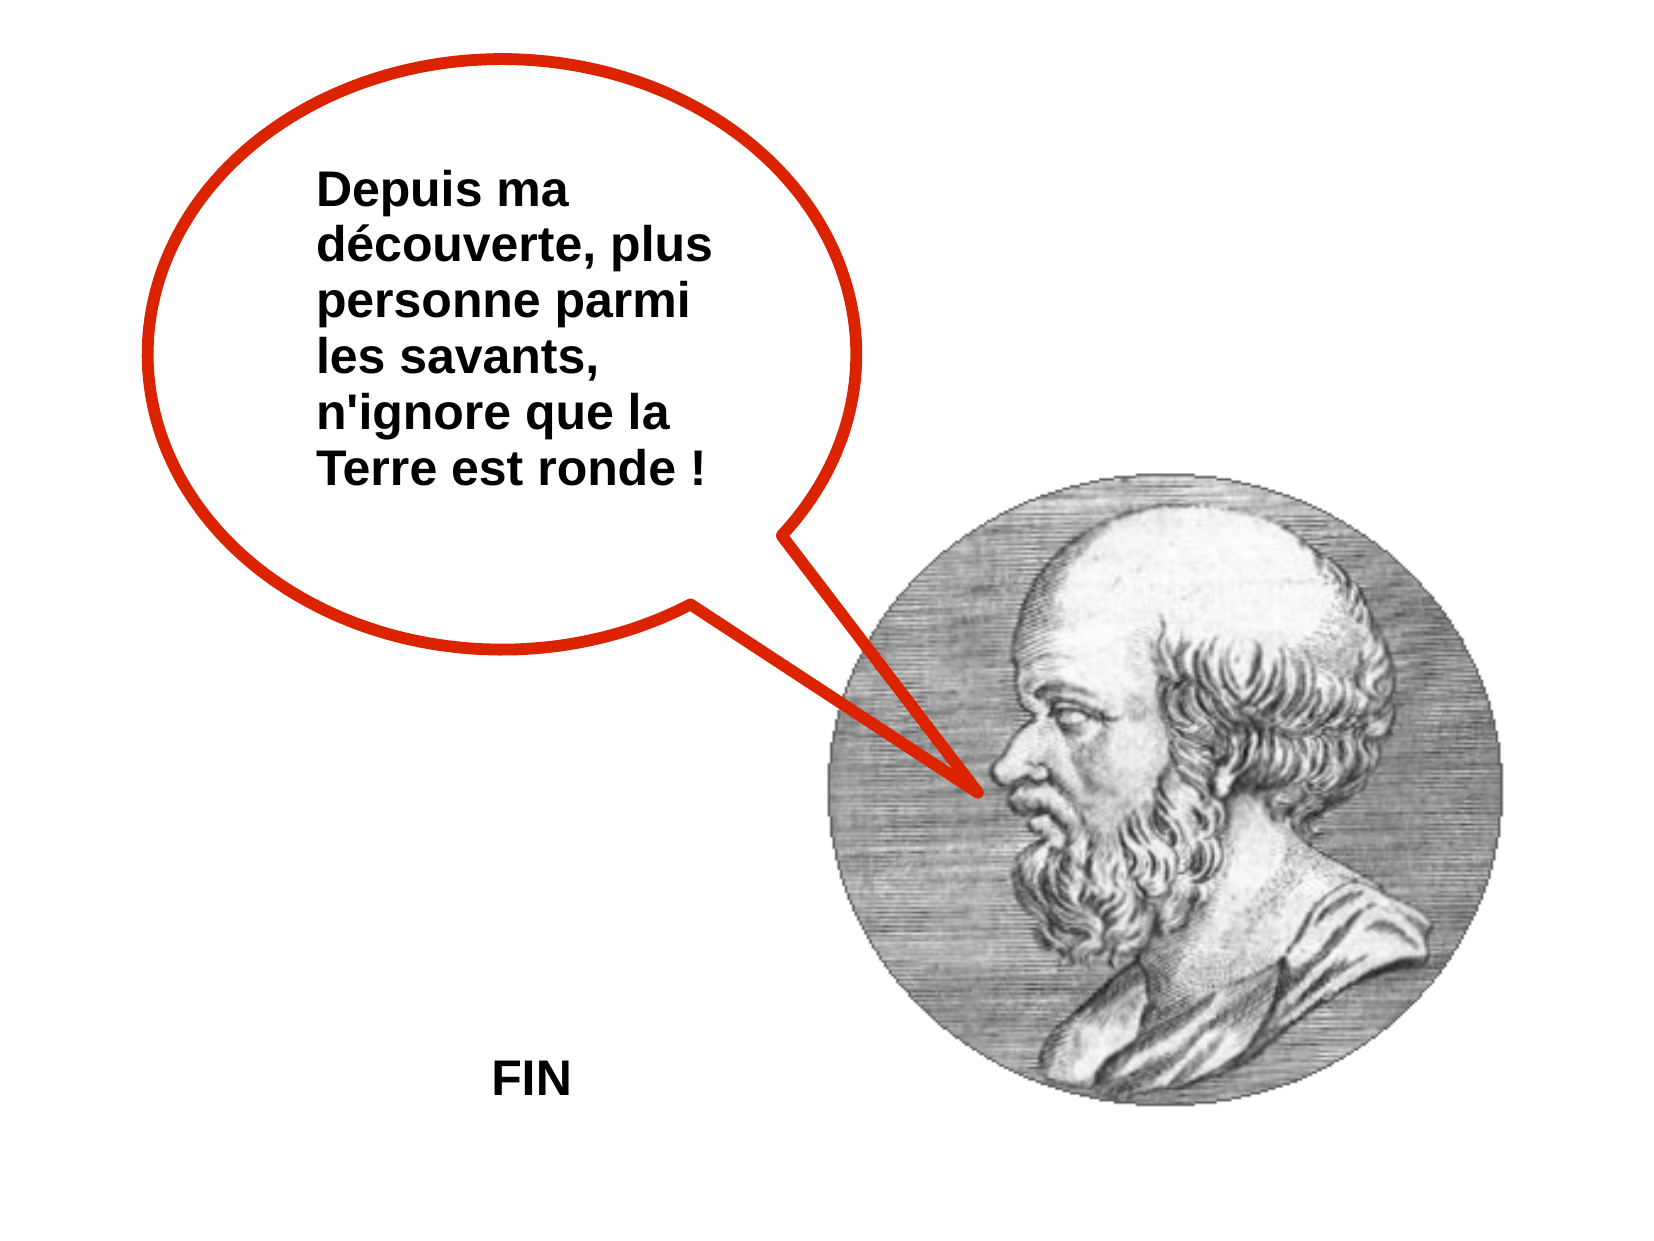

Depuis ma découverte, plus personne parmi les savants, n'ignore que la Terre est ronde !
FIN